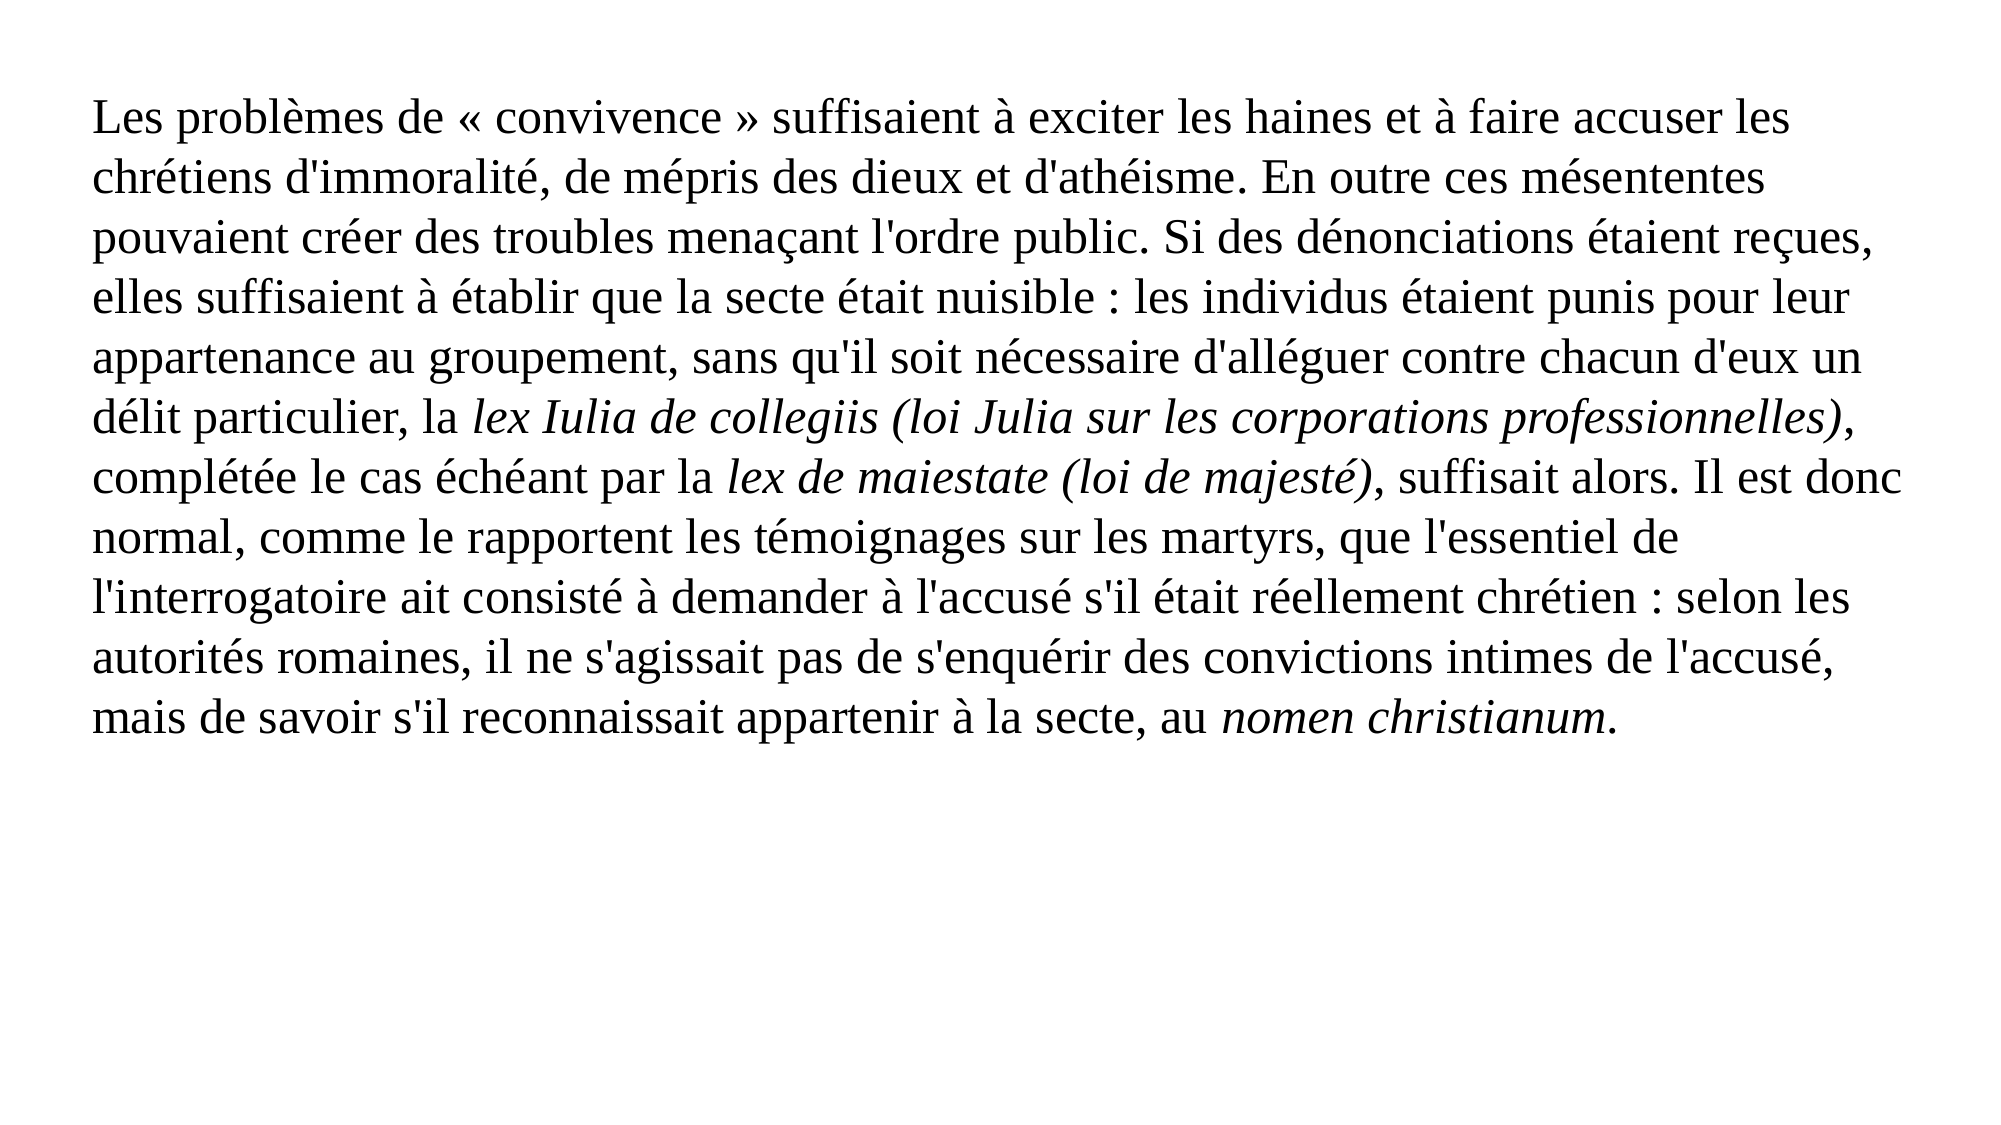

Les problèmes de « convivence » suffisaient à exciter les haines et à faire accuser les chrétiens d'immoralité, de mépris des dieux et d'athéisme. En outre ces mésententes pouvaient créer des troubles menaçant l'ordre public. Si des dénonciations étaient reçues, elles suffisaient à établir que la secte était nuisible : les individus étaient punis pour leur appartenance au groupement, sans qu'il soit nécessaire d'alléguer contre chacun d'eux un délit particulier, la lex Iulia de collegiis (loi Julia sur les corporations professionnelles), complétée le cas échéant par la lex de maiestate (loi de majesté), suffisait alors. Il est donc normal, comme le rapportent les témoignages sur les martyrs, que l'essentiel de l'interrogatoire ait consisté à demander à l'accusé s'il était réellement chrétien : selon les autorités romaines, il ne s'agissait pas de s'enquérir des convictions intimes de l'accusé, mais de savoir s'il reconnaissait appartenir à la secte, au nomen christianum.